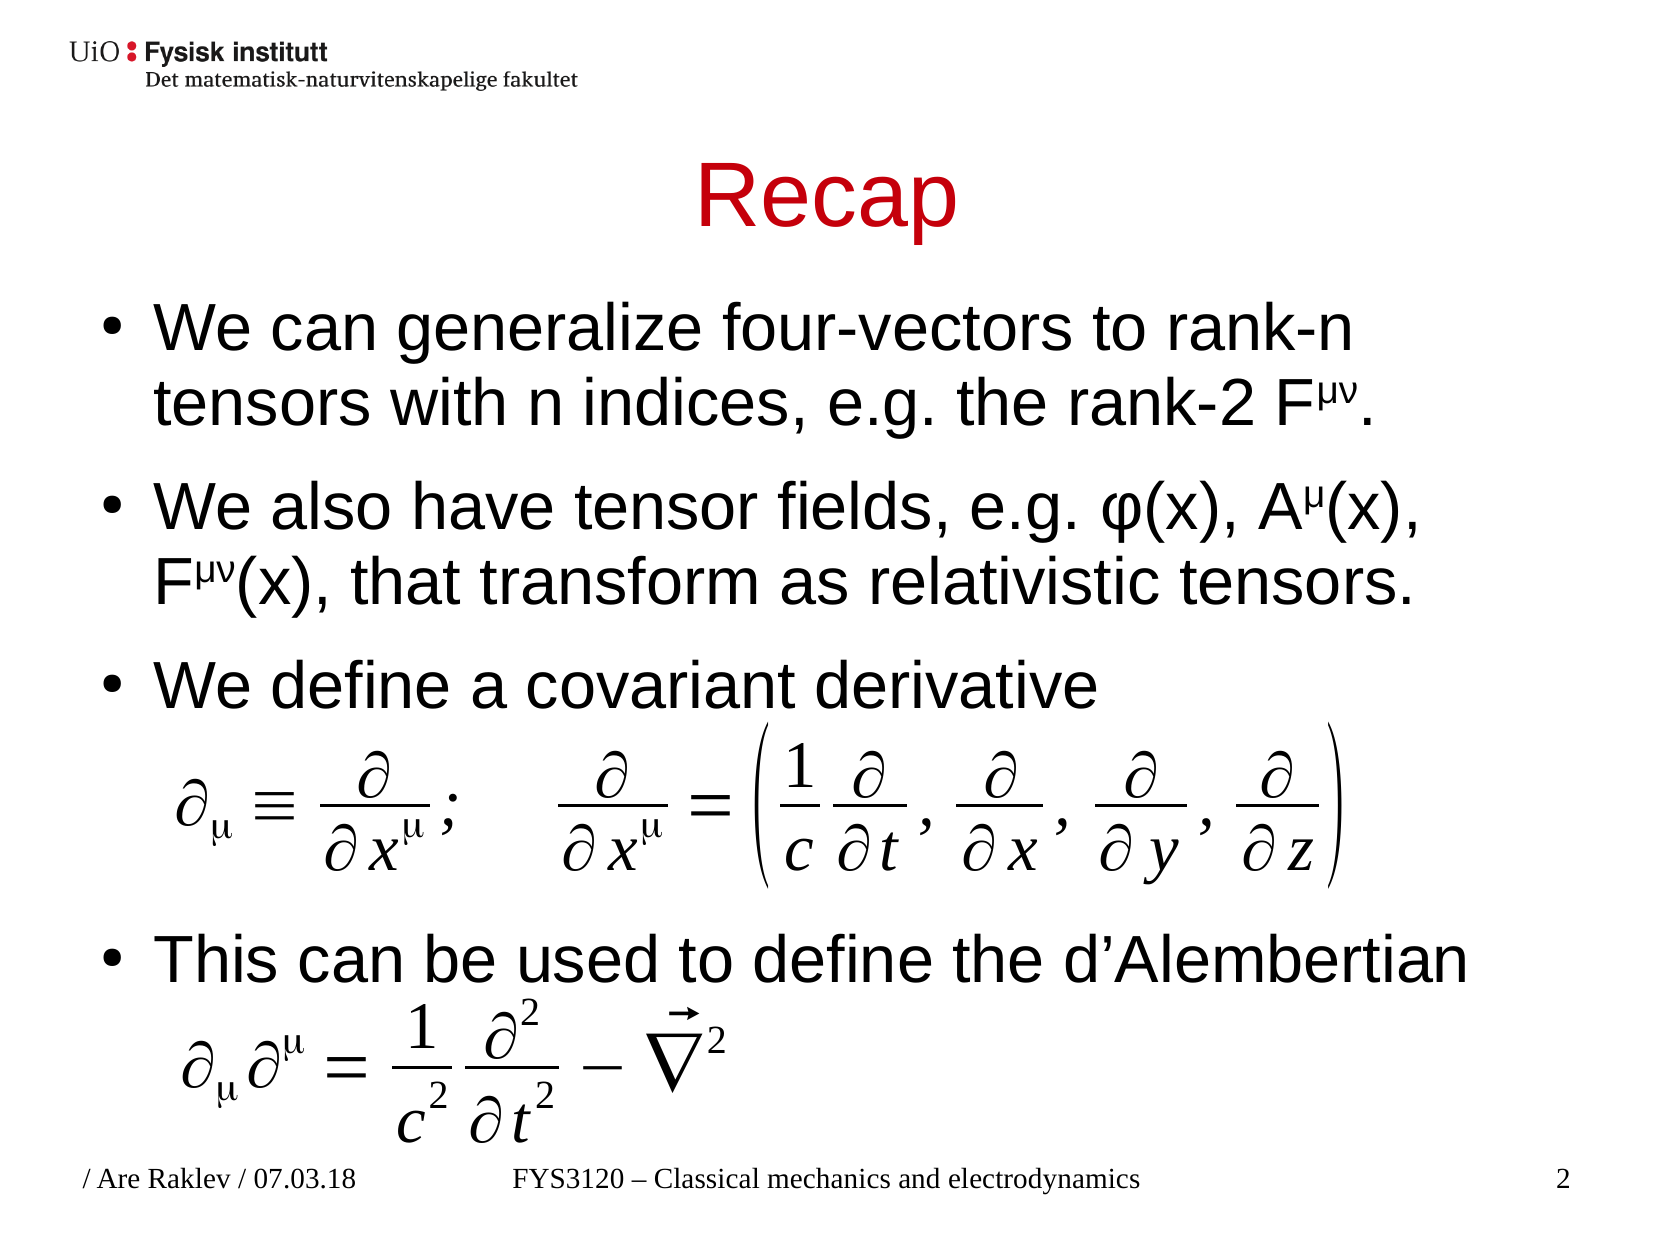

# Recap
We can generalize four-vectors to rank-n tensors with n indices, e.g. the rank-2 Fμν.
We also have tensor fields, e.g. φ(x), Aμ(x), Fμν(x), that transform as relativistic tensors.
We define a covariant derivative
This can be used to define the d’Alembertian
/ Are Raklev / 07.03.18
FYS3120 – Classical mechanics and electrodynamics
2